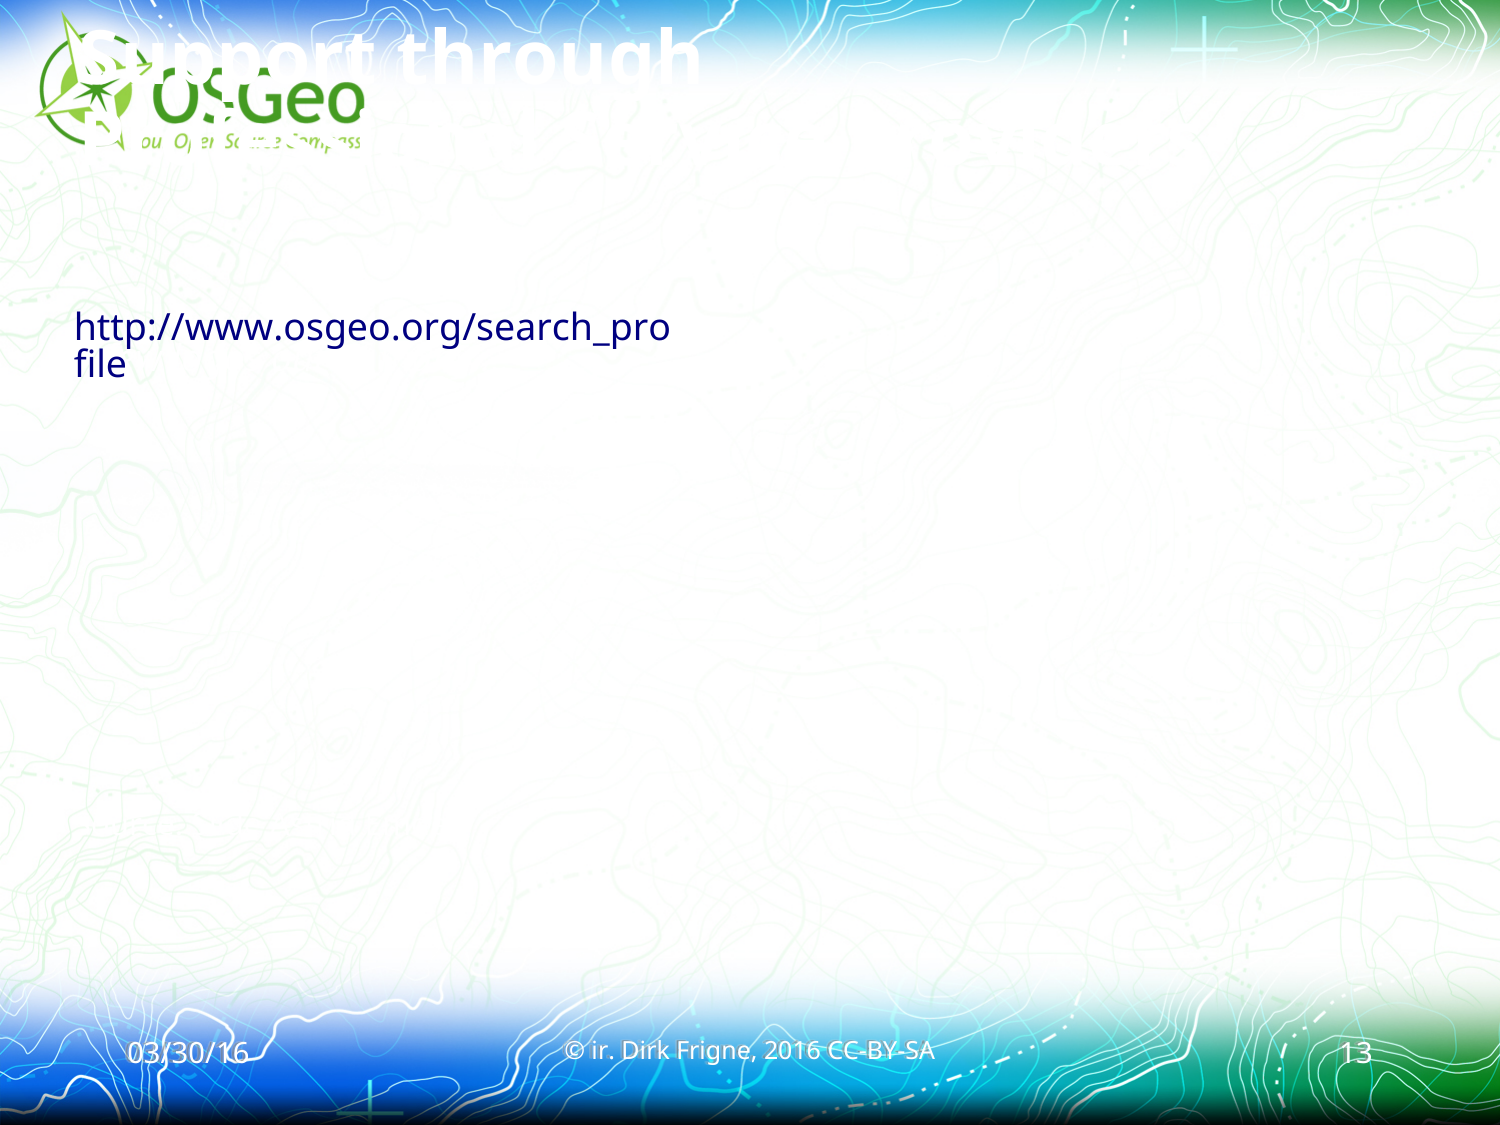

Support through
Professional Service Providers
http://www.osgeo.org/search_profile
A few logos out of many....
Source: Slide Astrid Emde
03/30/16
© ir. Dirk Frigne, 2016 CC-BY-SA
13